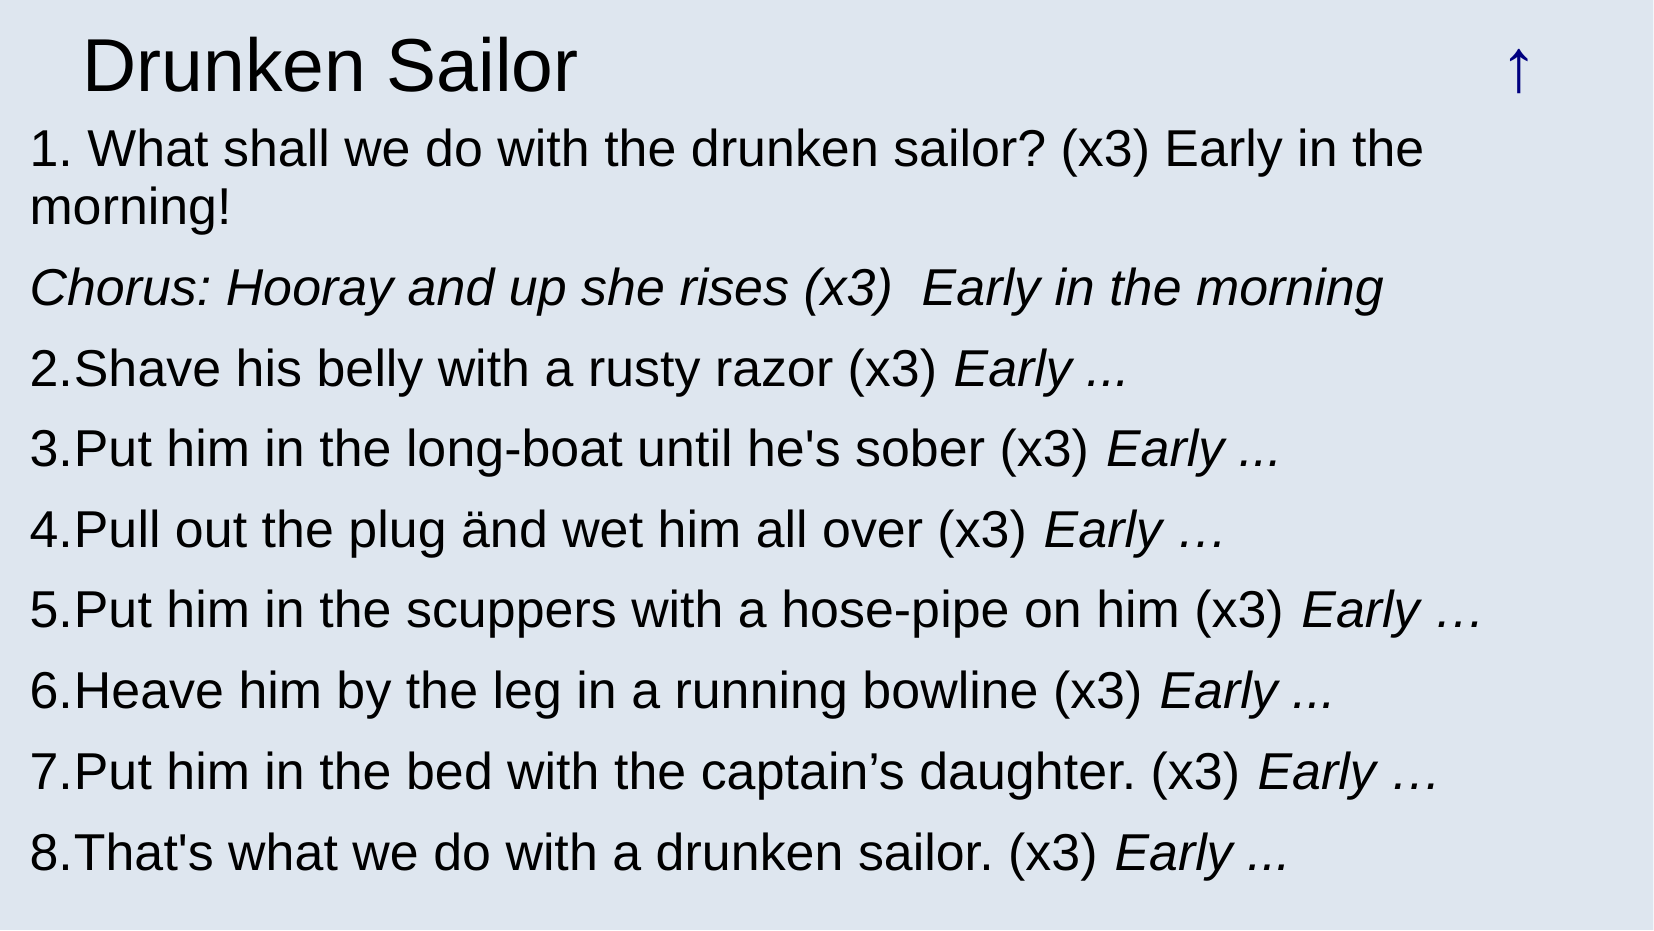

# Drunken Sailor	↑
1. What shall we do with the drunken sailor? (x3) Early in the 	 morning!
Chorus: Hooray and up she rises (x3) Early in the morning
2.	Shave his belly with a rusty razor (x3) Early ...
3.	Put him in the long-boat until he's sober (x3) Early ...
4.	Pull out the plug änd wet him all over (x3) Early …
5.	Put him in the scuppers with a hose-pipe on him (x3) Early …
6.	Heave him by the leg in a running bowline (x3) Early ...
7.	Put him in the bed with the captain’s daughter. (x3) Early …
8.	That's what we do with a drunken sailor. (x3) Early ...